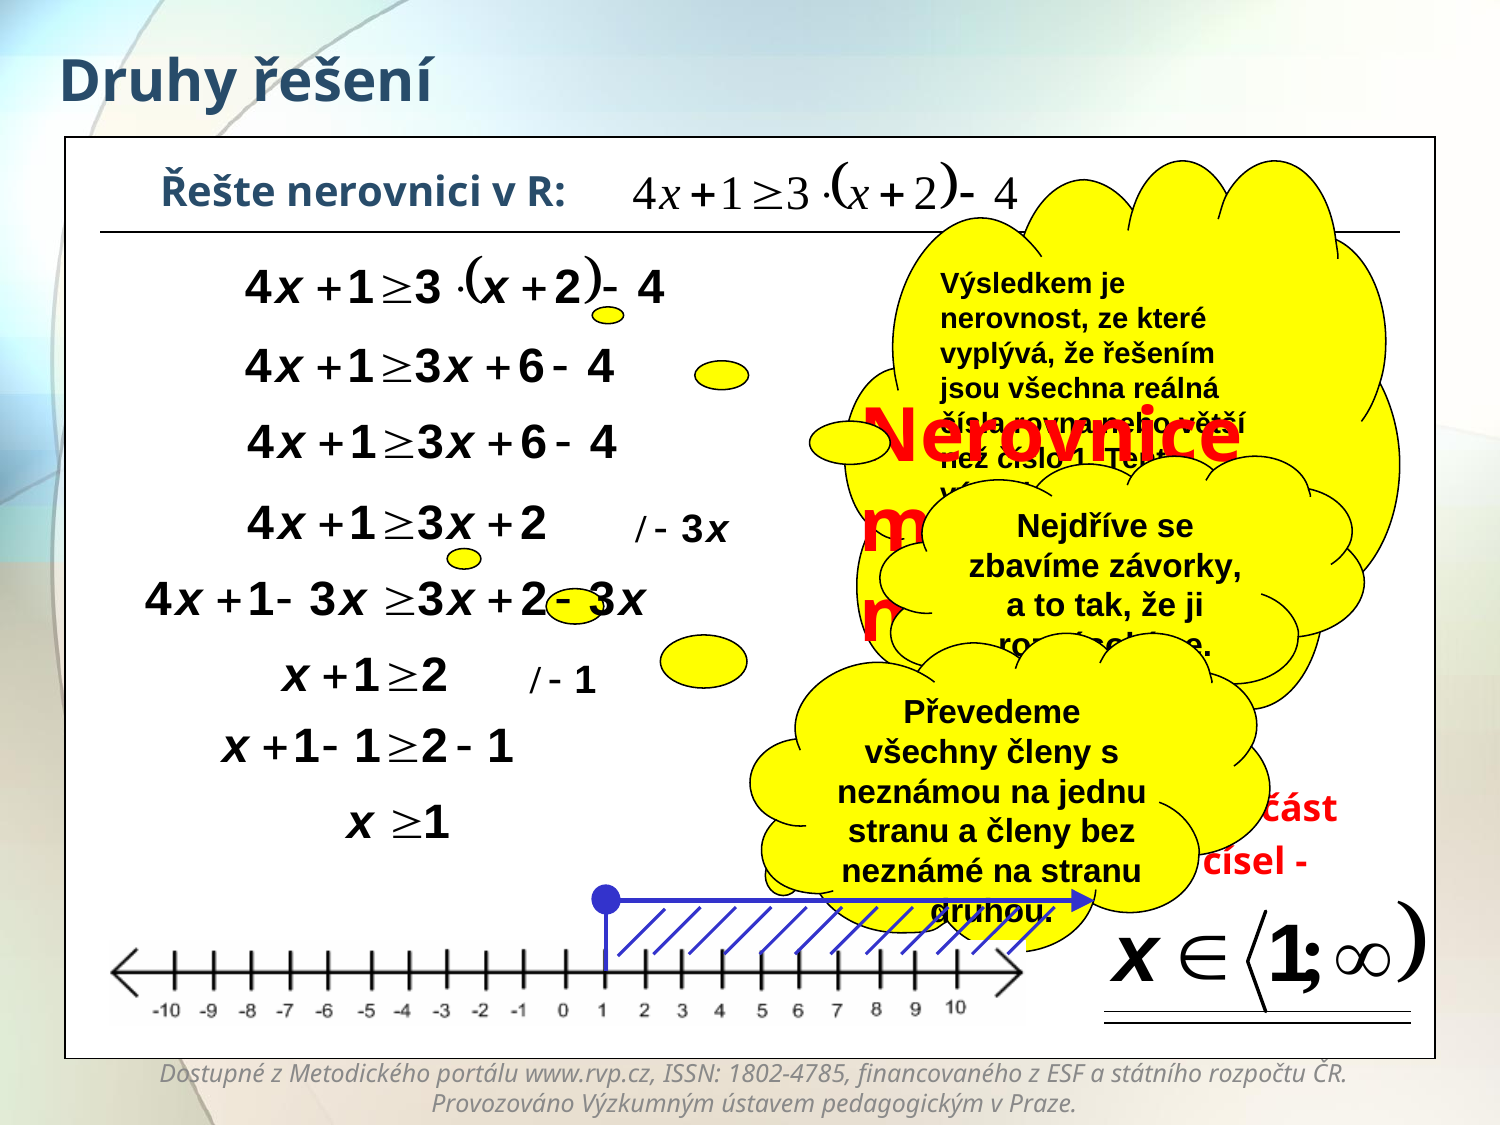

Druhy řešení
# Řešte nerovnici v R:
Výsledkem je nerovnost, ze které vyplývá, že řešením jsou všechna reálná čísla rovna nebo větší než číslo 1. Tento výsledek je obdobou situaci při řešení rovnic, kdy např. vyšlo, že x=4. Na rozdíl od rovnic, kdy existovalo jediné řešení, u nerovnic je řešení nekonečně mnoho.
Nejdříve se zbavíme závorky, a to tak, že ji roznásobíme.
Nerovnice má nekonečně mnoho řešení (spojitá část množiny reálných čísel - interval).
Převedeme všechny členy s neznámou na jednu stranu a členy bez neznámé na stranu druhou.